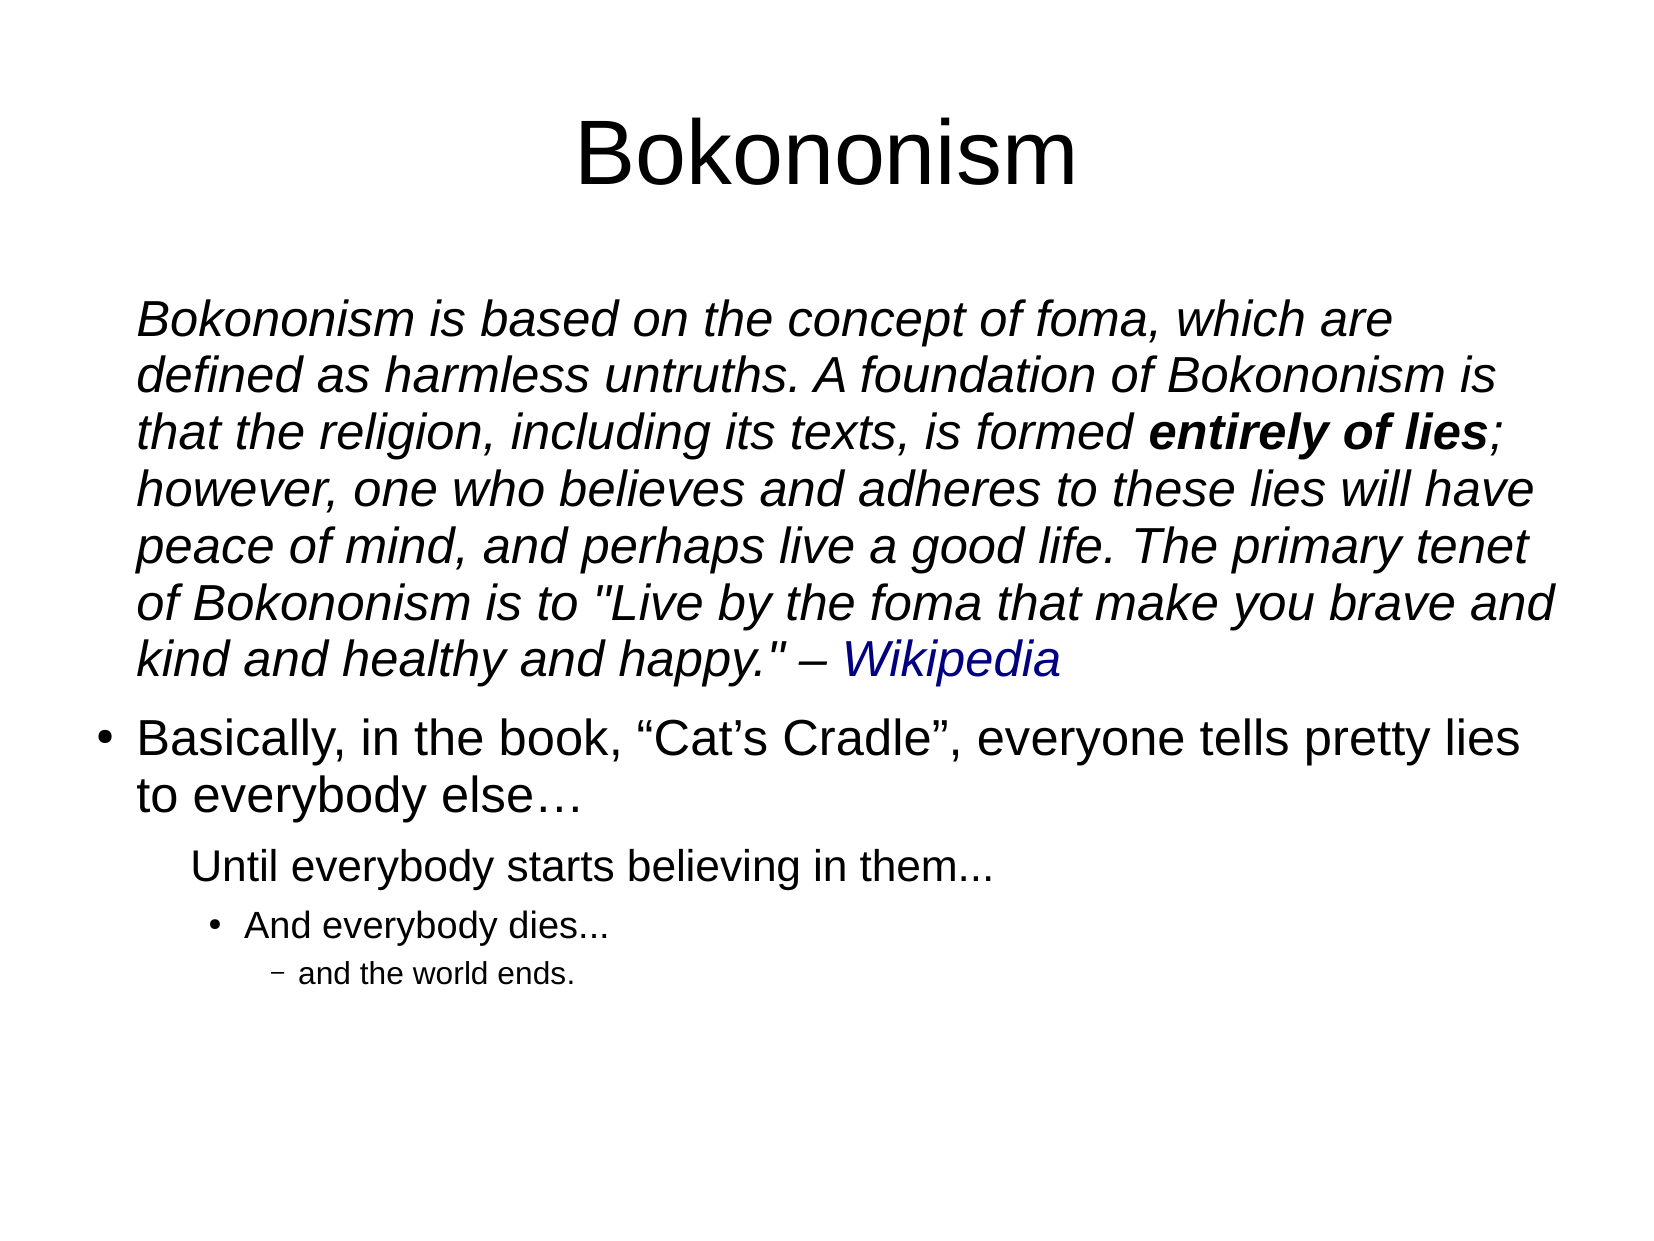

# Bokononism
Bokononism is based on the concept of foma, which are defined as harmless untruths. A foundation of Bokononism is that the religion, including its texts, is formed entirely of lies; however, one who believes and adheres to these lies will have peace of mind, and perhaps live a good life. The primary tenet of Bokononism is to "Live by the foma that make you brave and kind and healthy and happy." – Wikipedia
Basically, in the book, “Cat’s Cradle”, everyone tells pretty lies to everybody else…
Until everybody starts believing in them...
And everybody dies...
and the world ends.